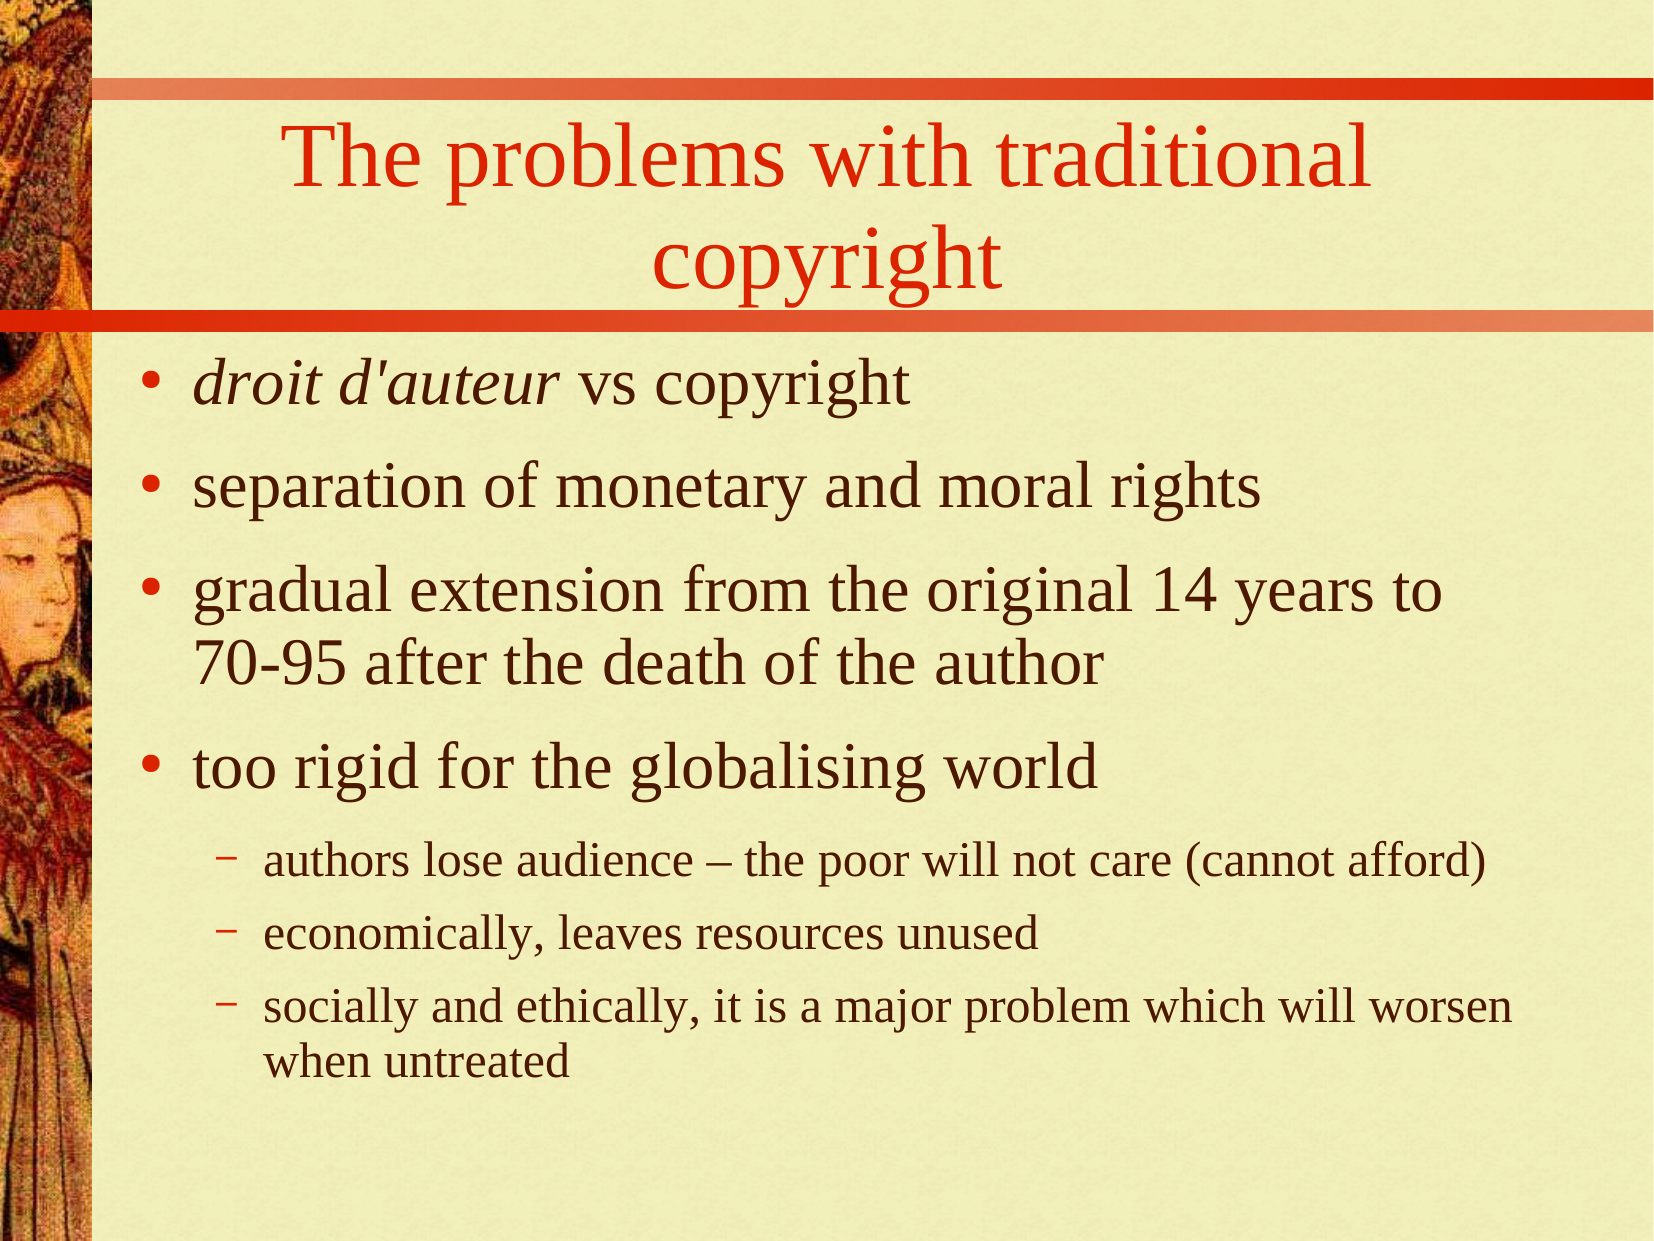

# The problems with traditional copyright
droit d'auteur vs copyright
separation of monetary and moral rights
gradual extension from the original 14 years to 70-95 after the death of the author
too rigid for the globalising world
authors lose audience – the poor will not care (cannot afford)
economically, leaves resources unused
socially and ethically, it is a major problem which will worsen when untreated